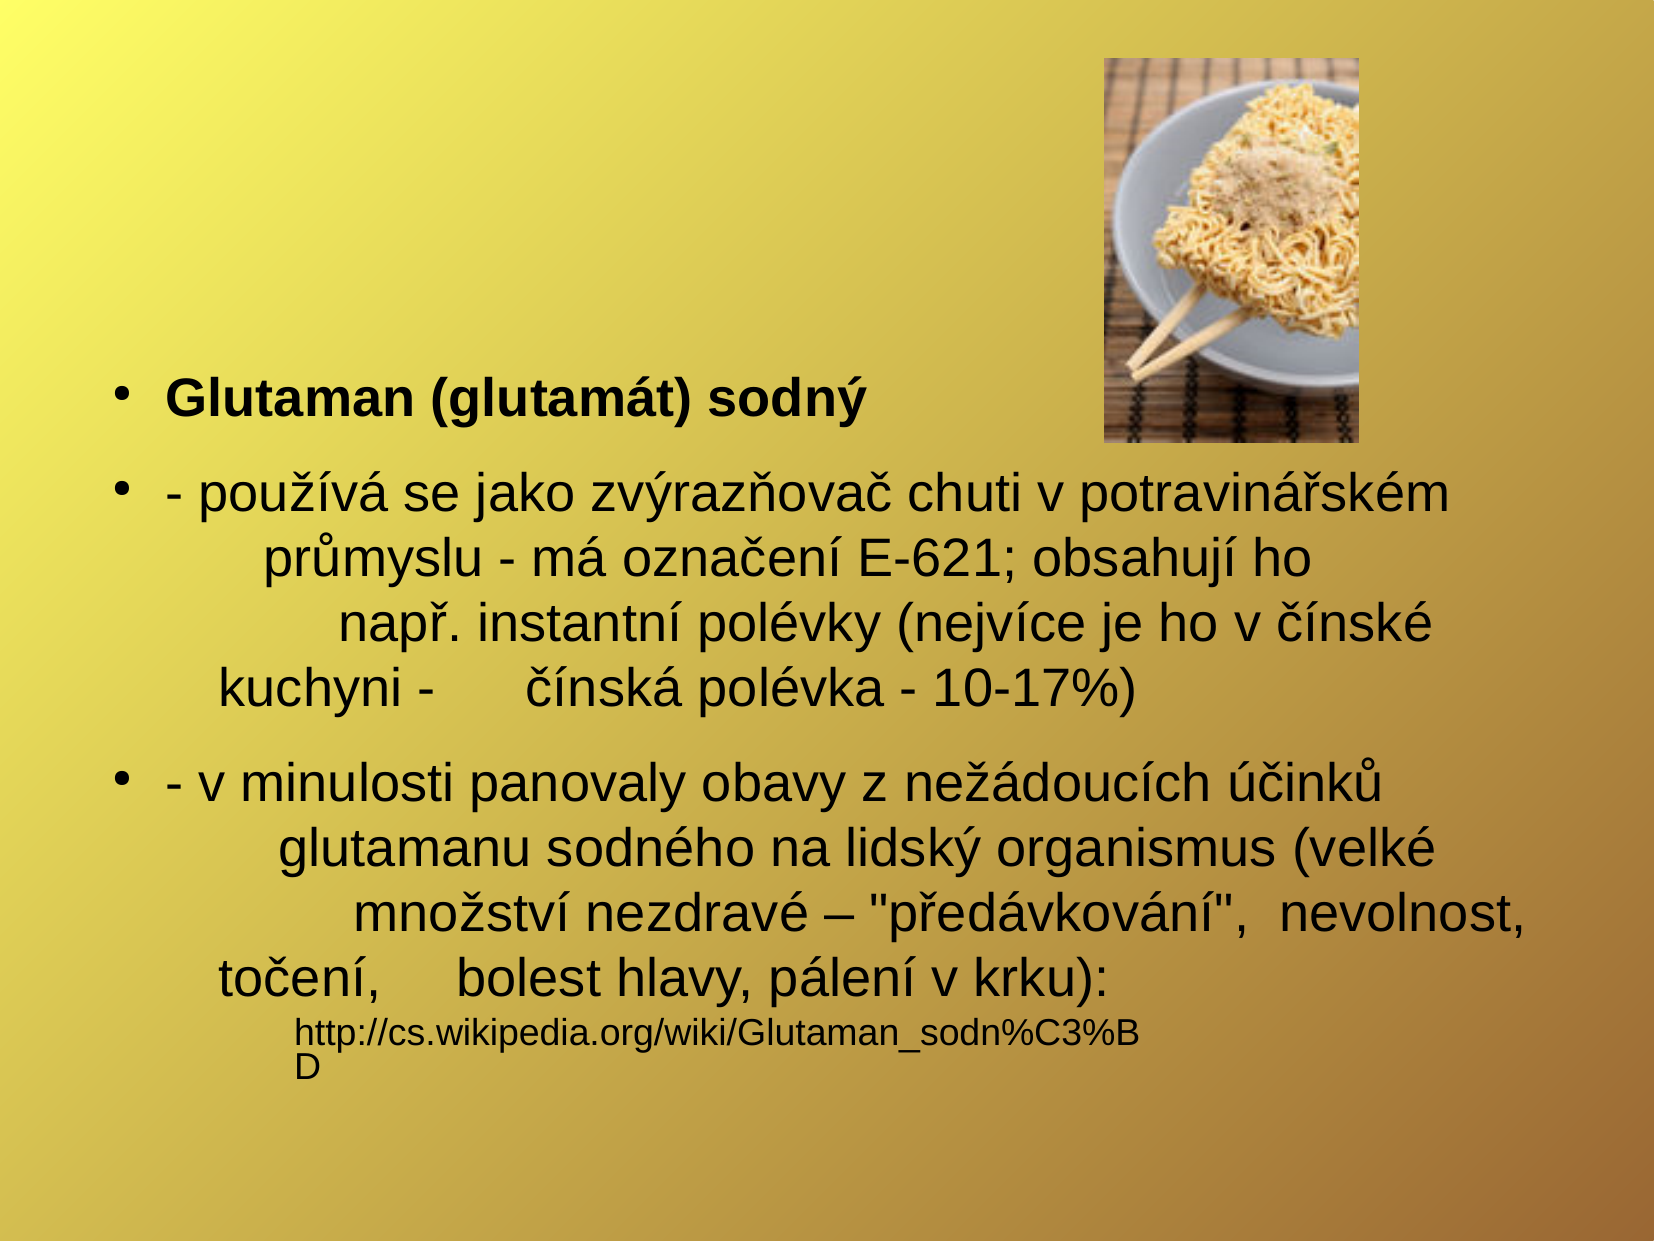

# Glutaman (glutamát) sodný
- používá se jako zvýrazňovač chuti v potravinářském průmyslu - má označení E-621; obsahují ho např. instantní polévky (nejvíce je ho v čínské kuchyni - čínská polévka - 10-17%)
- v minulosti panovaly obavy z nežádoucích účinků glutamanu sodného na lidský organismus (velké množství nezdravé – "předávkování", nevolnost, točení, bolest hlavy, pálení v krku):
http://cs.wikipedia.org/wiki/Glutaman_sodn%C3%BD